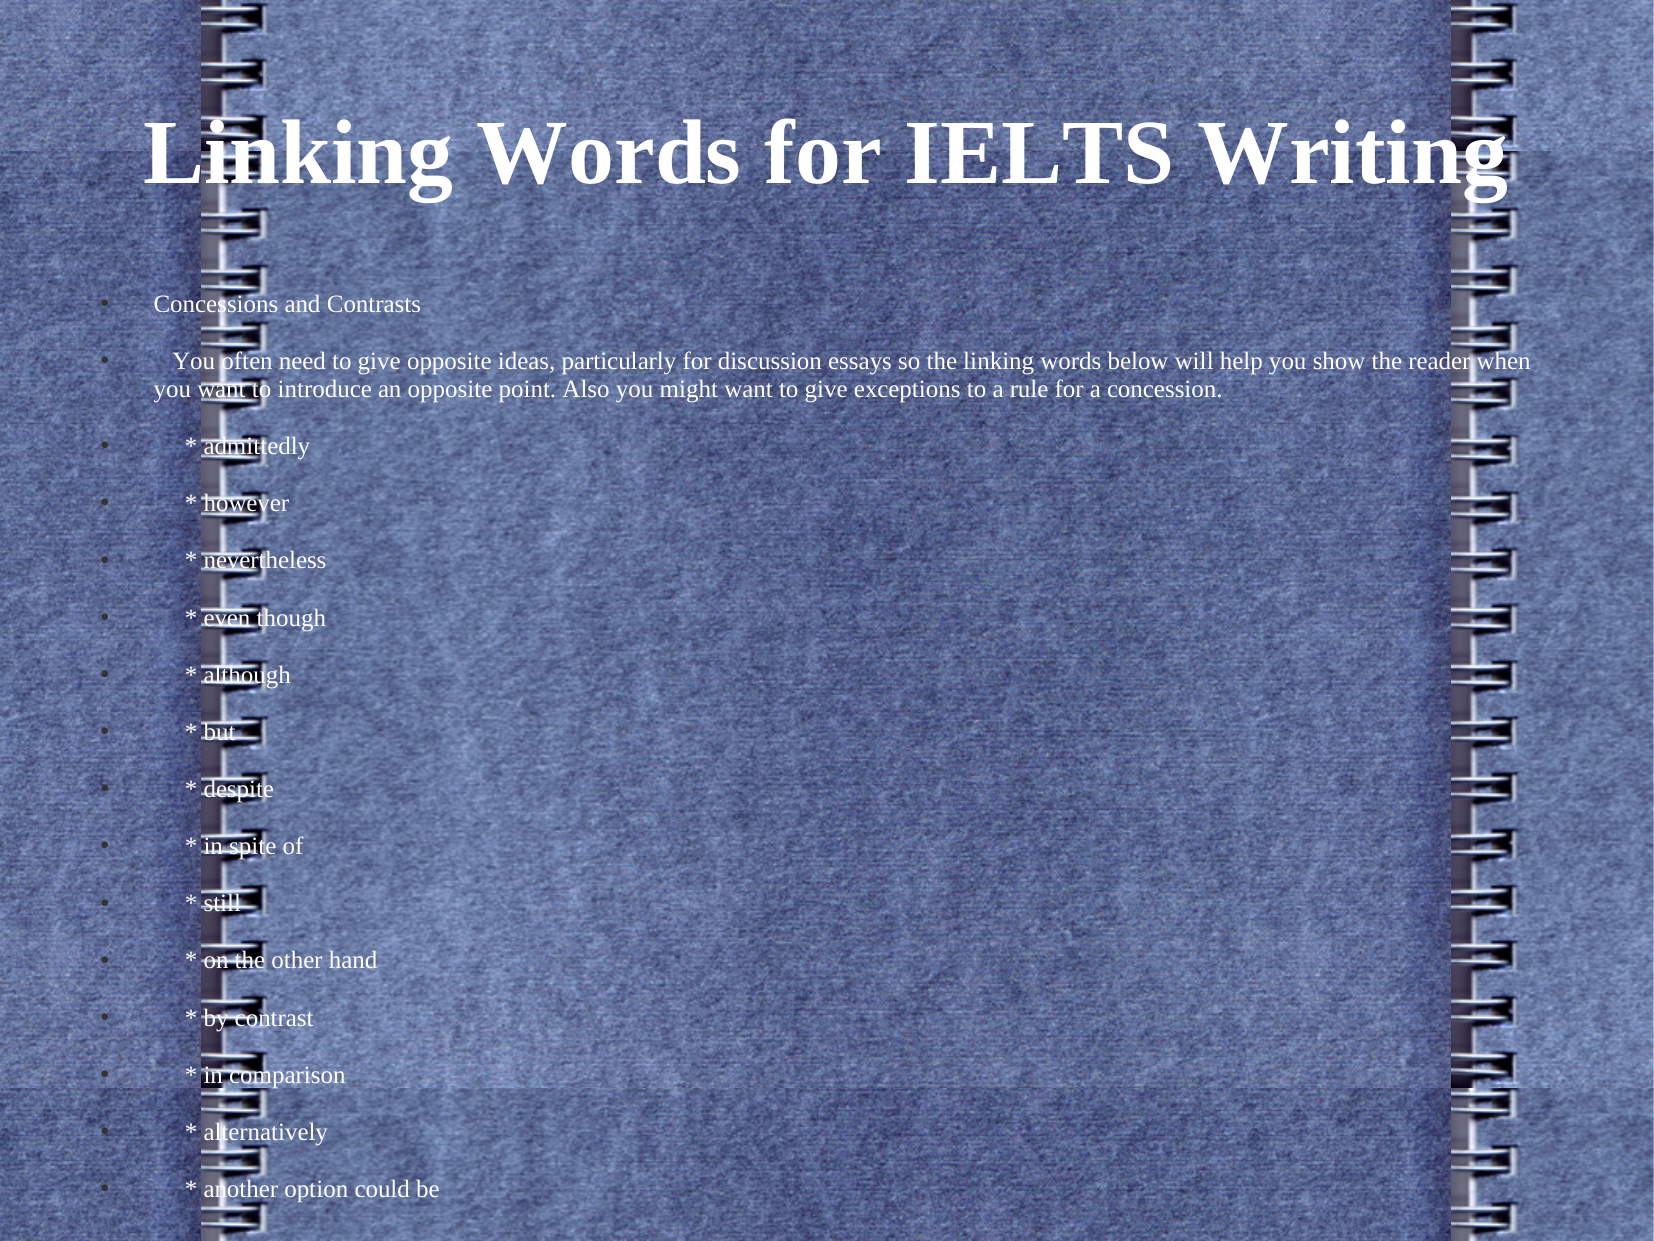

# Linking Words for IELTS Writing
Concessions and Contrasts
 You often need to give opposite ideas, particularly for discussion essays so the linking words below will help you show the reader when you want to introduce an opposite point. Also you might want to give exceptions to a rule for a concession.
 * admittedly
 * however
 * nevertheless
 * even though
 * although
 * but
 * despite
 * in spite of
 * still
 * on the other hand
 * by contrast
 * in comparison
 * alternatively
 * another option could be